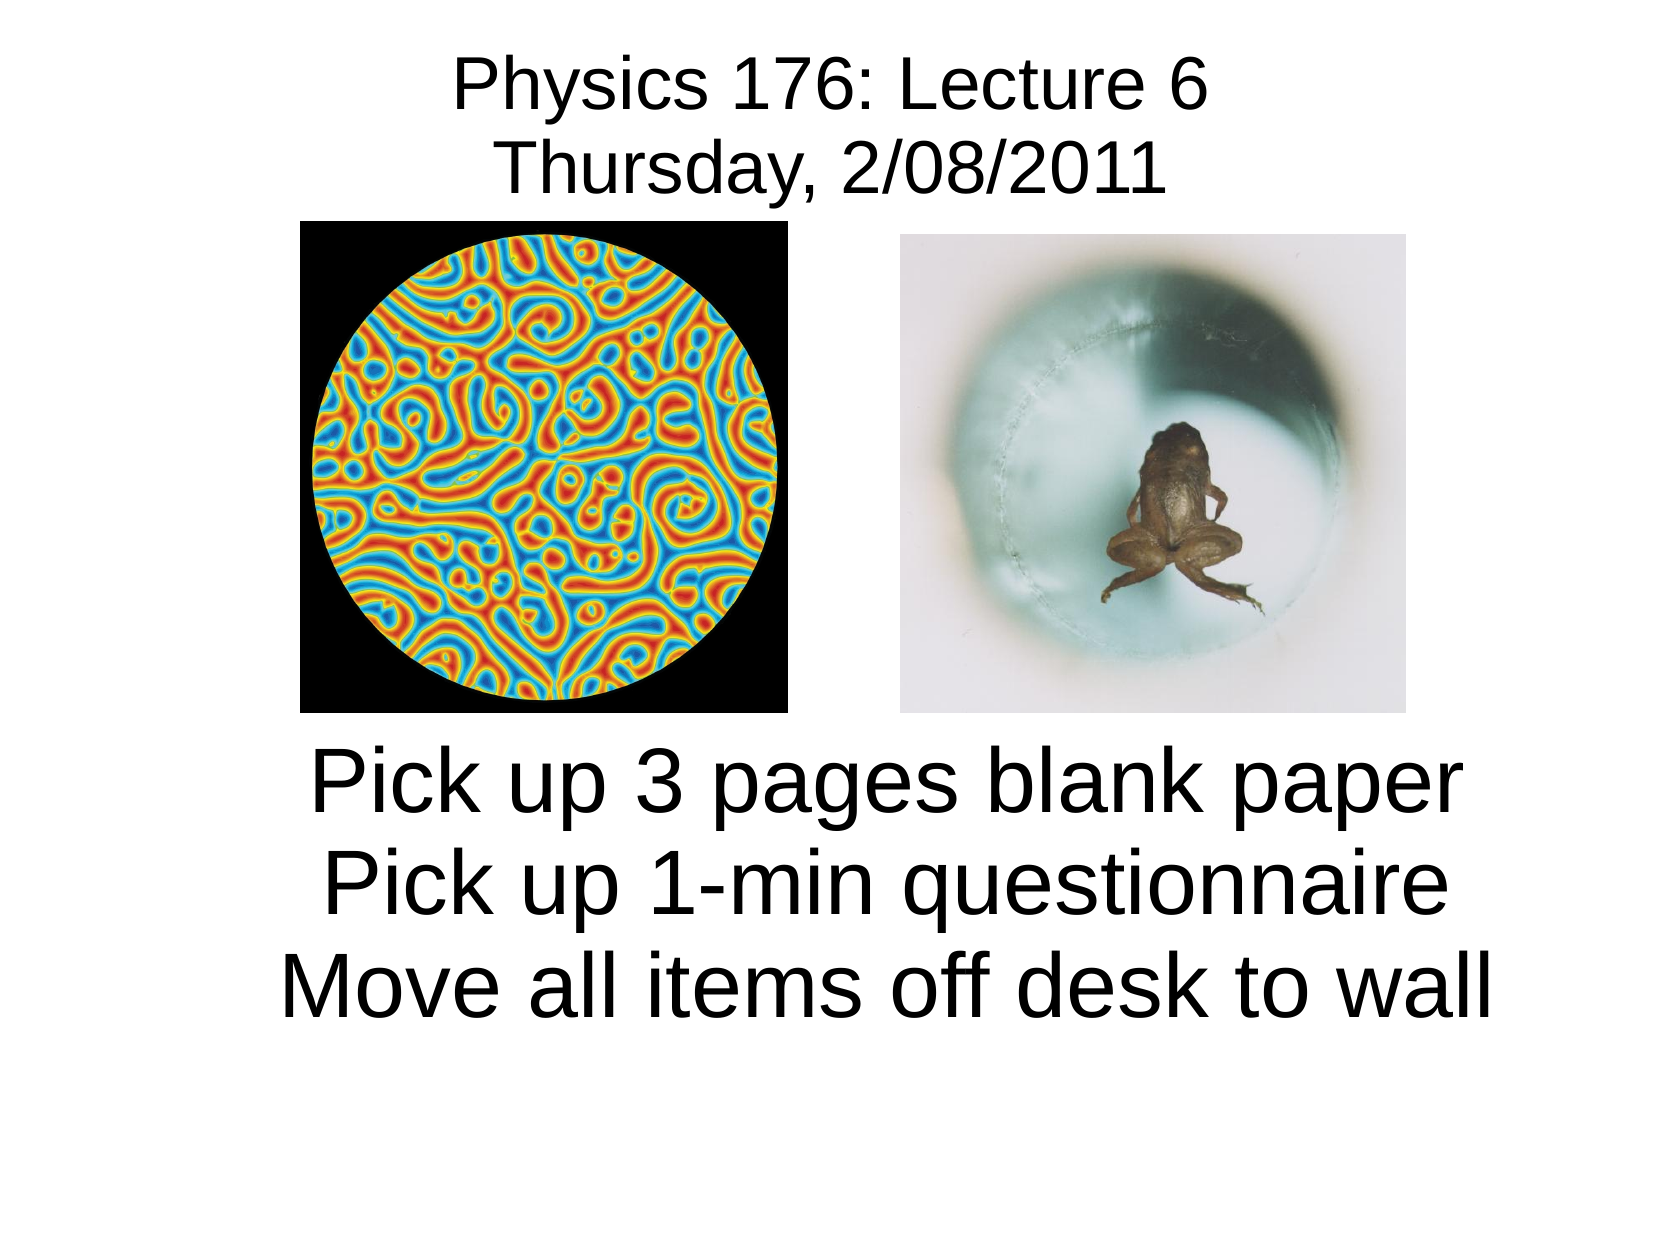

# Physics 176: Lecture 6 Thursday, 2/08/2011
Pick up 3 pages blank paper
Pick up 1-min questionnaire
Move all items off desk to wall